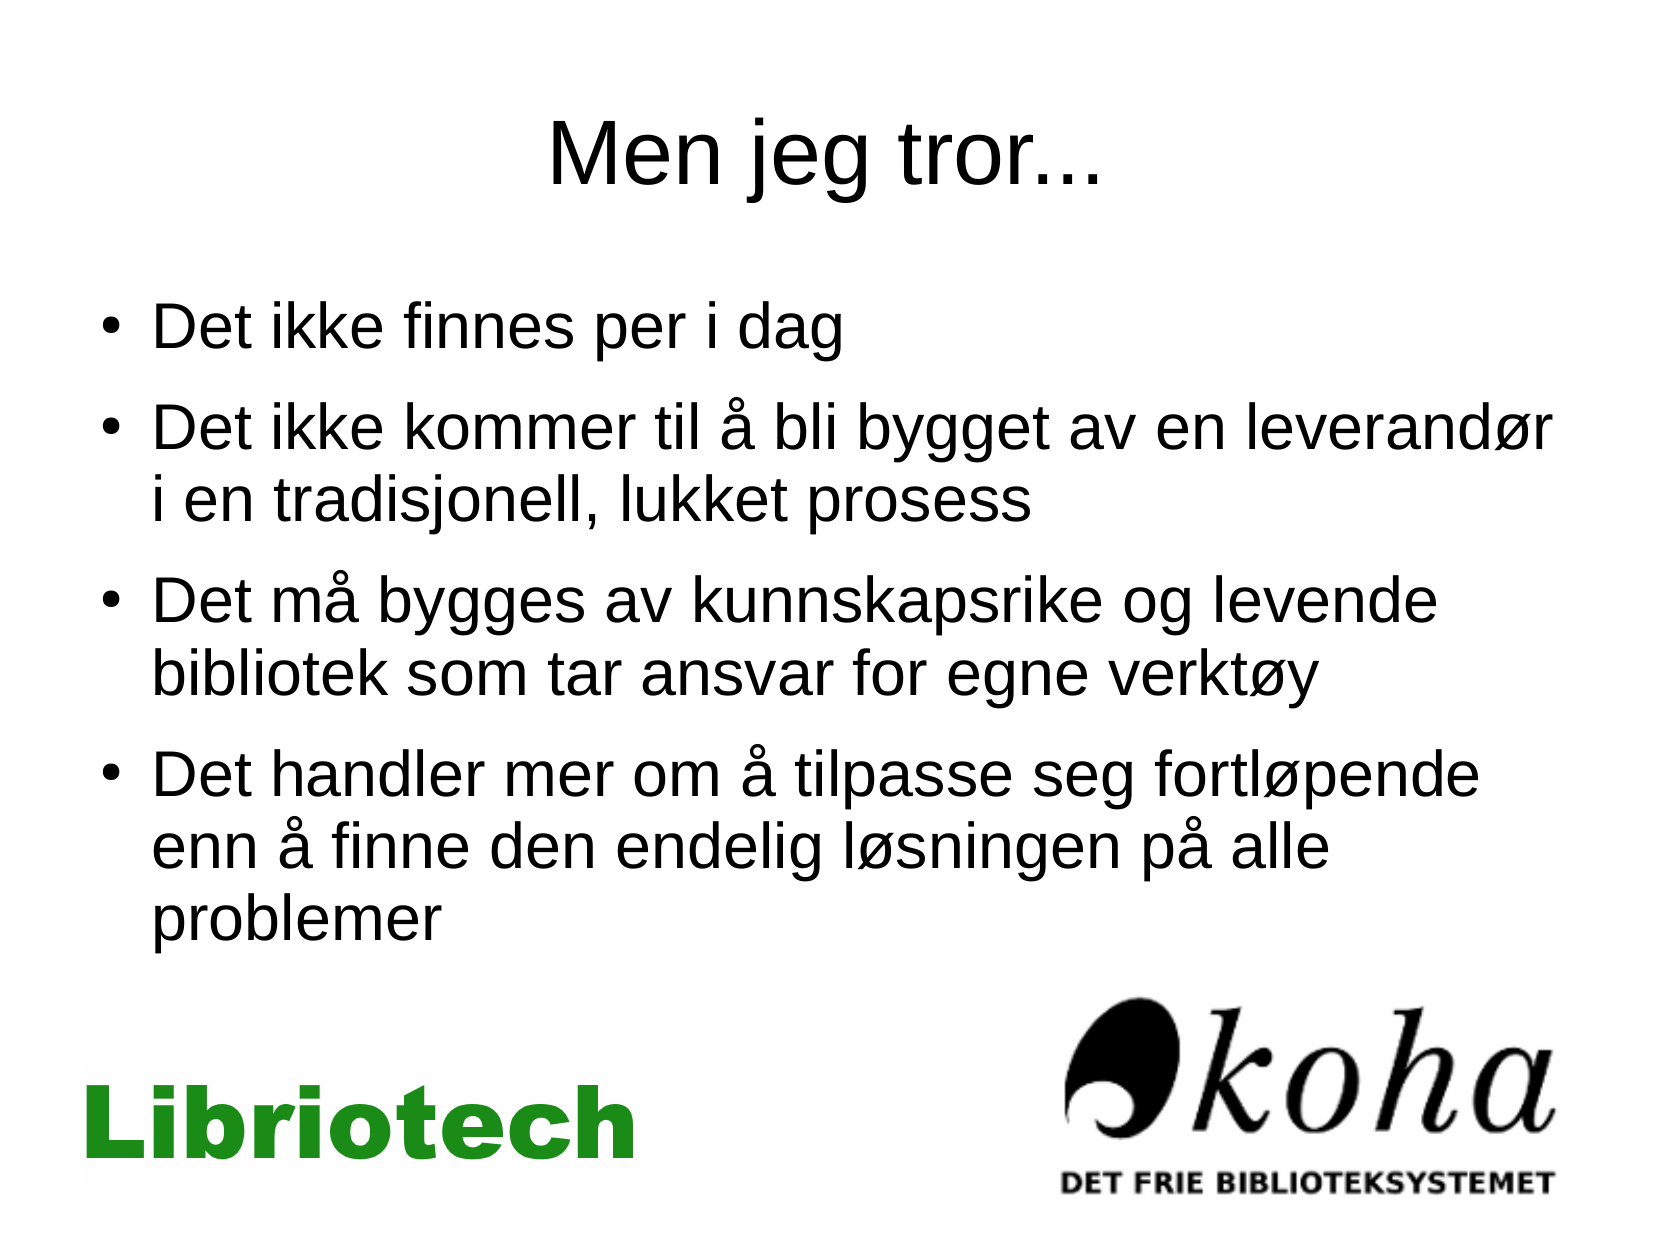

# Men jeg tror...
Det ikke finnes per i dag
Det ikke kommer til å bli bygget av en leverandør i en tradisjonell, lukket prosess
Det må bygges av kunnskapsrike og levende bibliotek som tar ansvar for egne verktøy
Det handler mer om å tilpasse seg fortløpende enn å finne den endelig løsningen på alle problemer